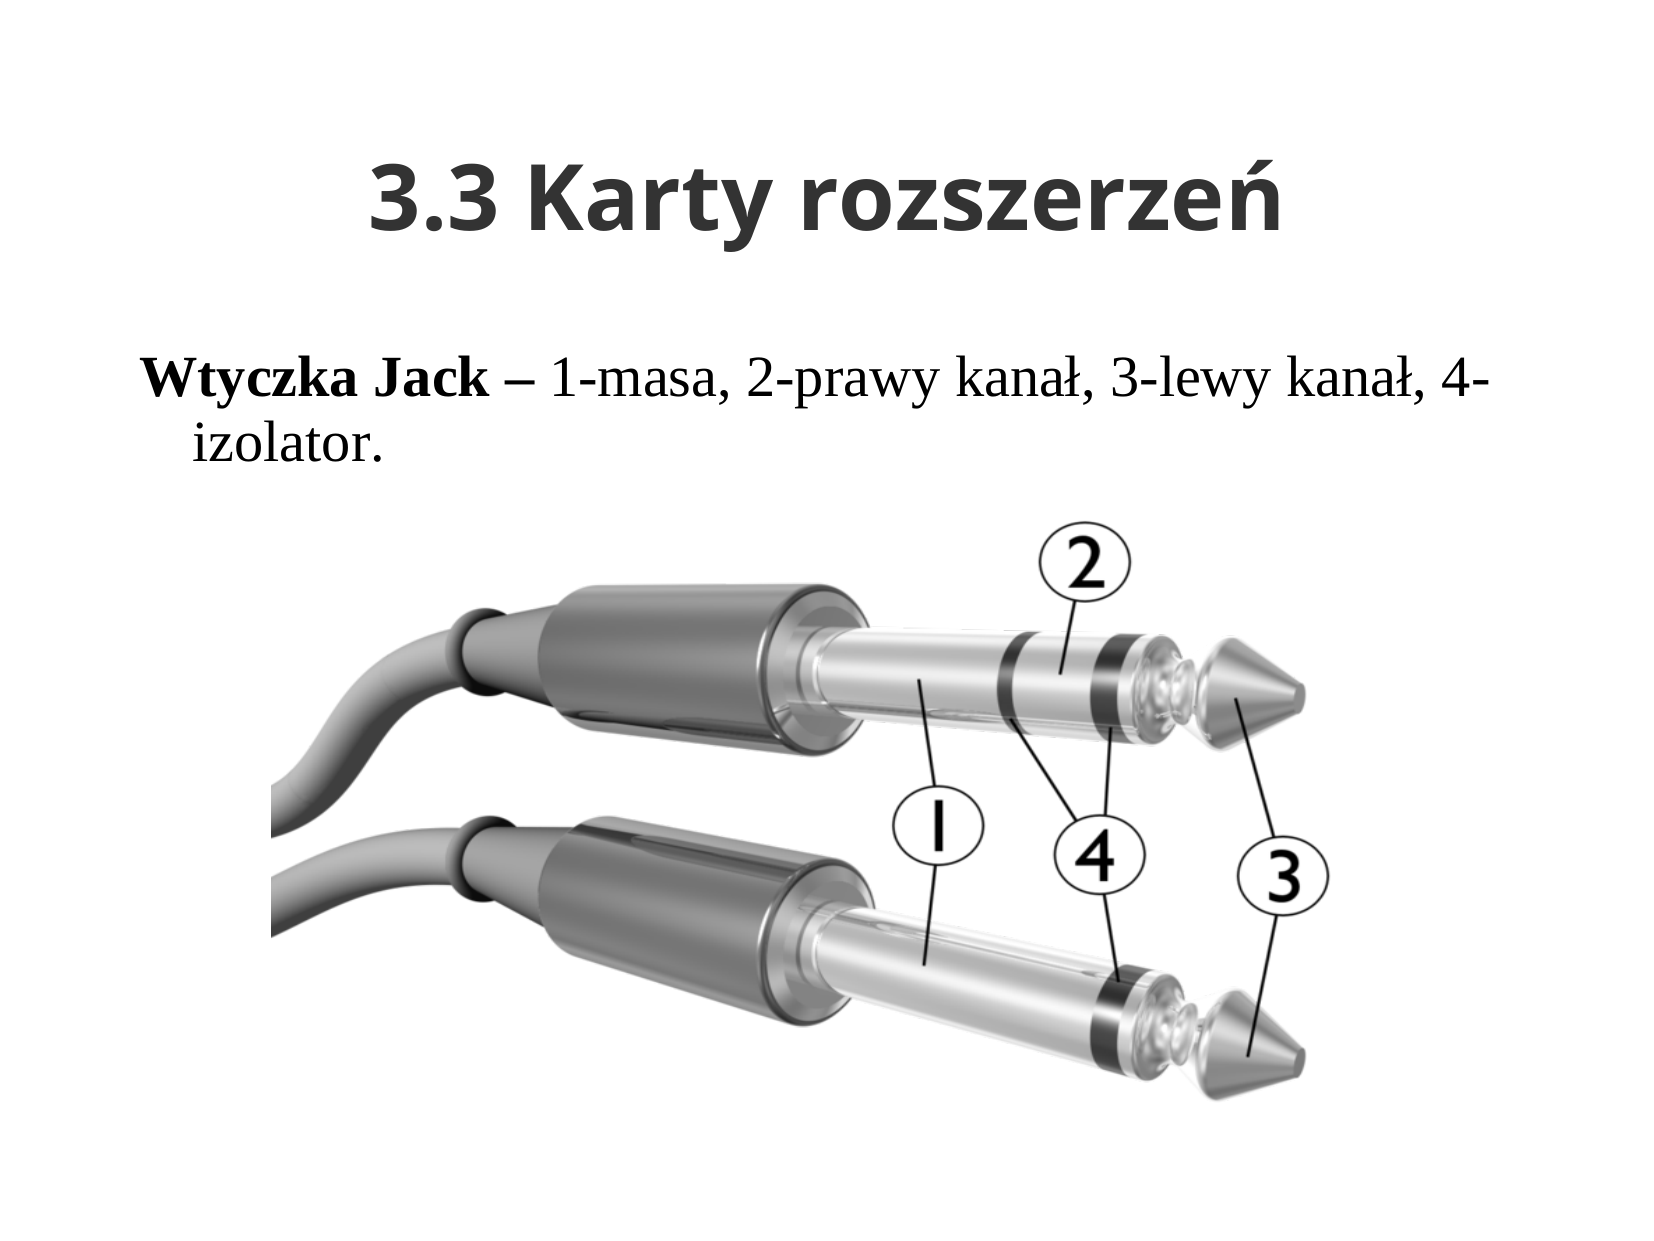

# 3.3 Karty rozszerzeń
Wtyczka Jack – 1-masa, 2-prawy kanał, 3-lewy kanał, 4-izolator.